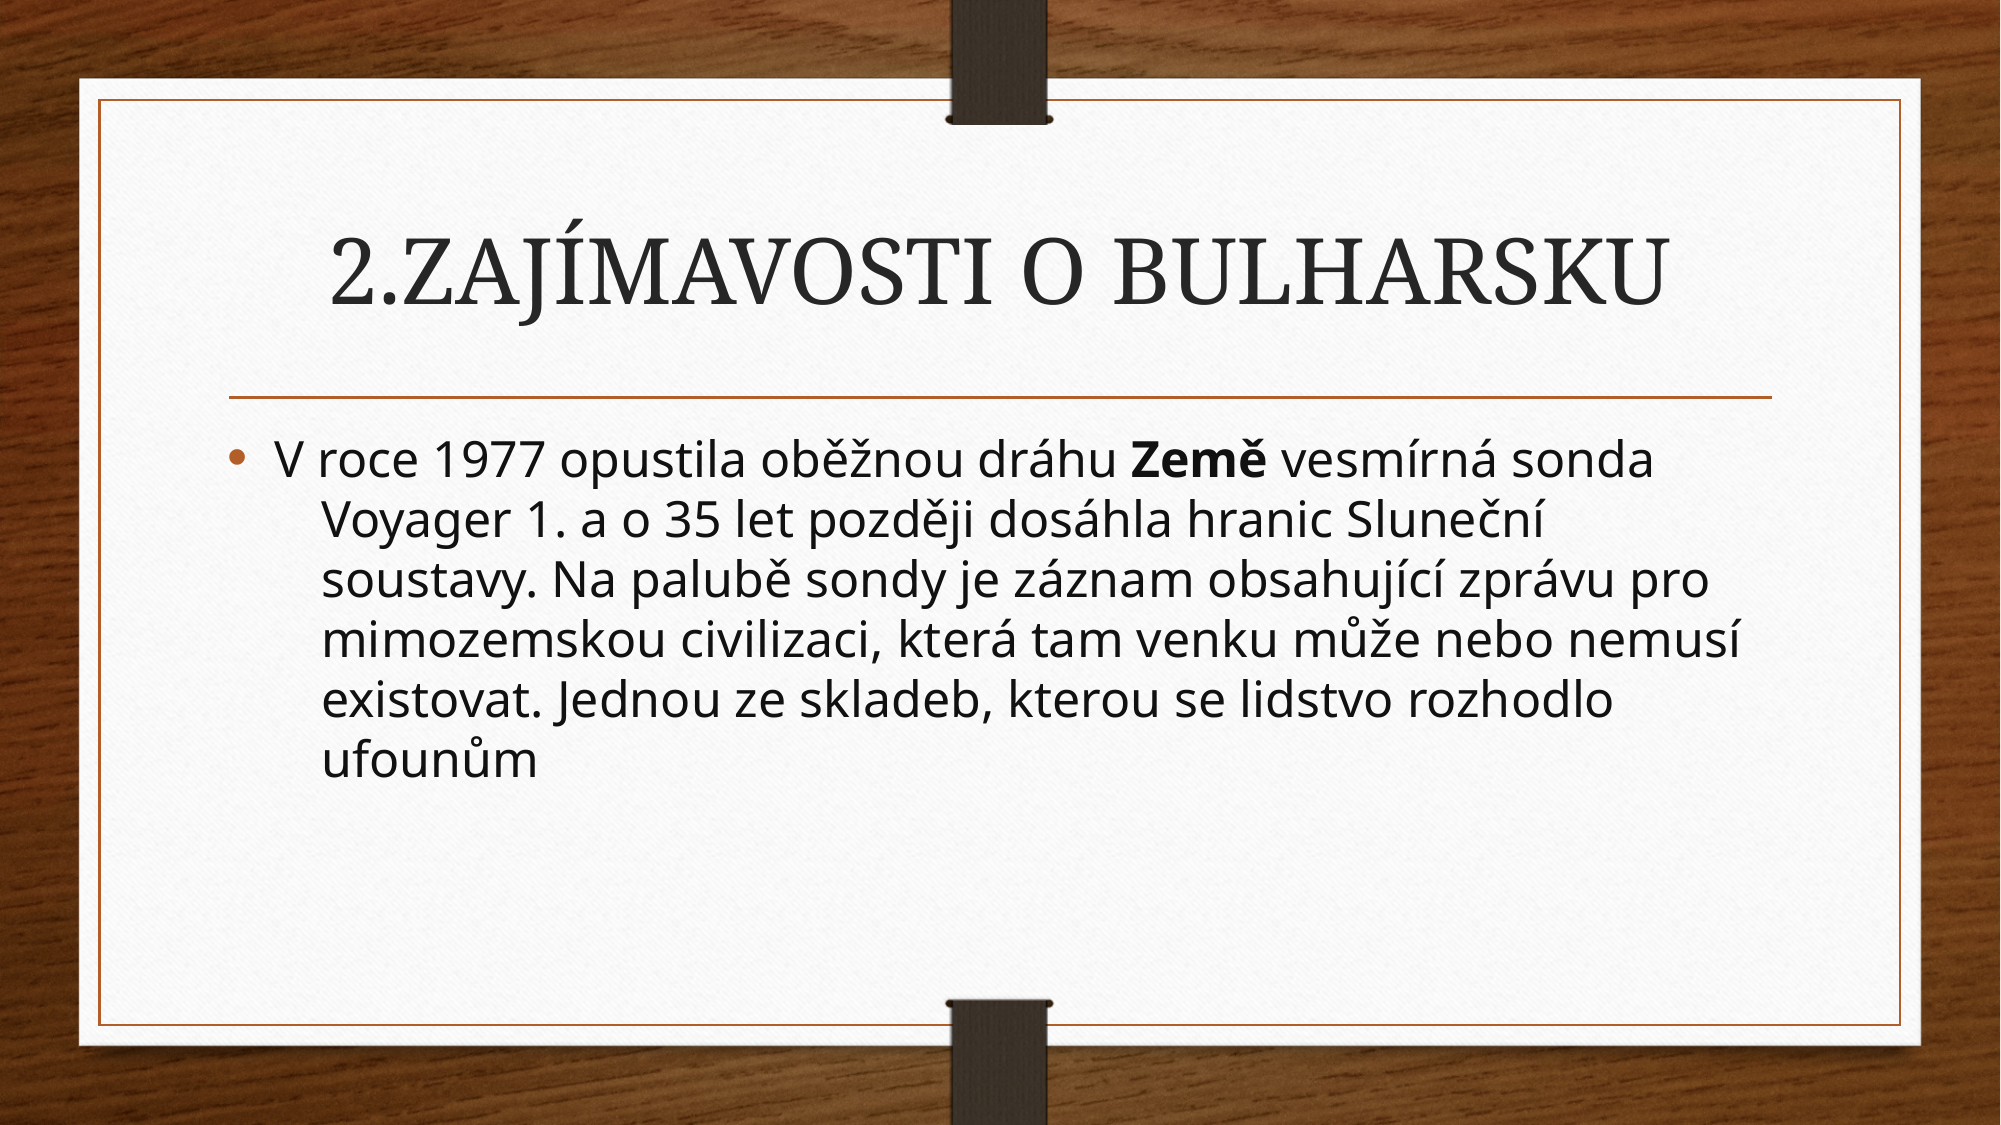

# 2.ZAJÍMAVOSTI O BULHARSKU
V roce 1977 opustila oběžnou dráhu Země vesmírná sonda Voyager 1. a o 35 let později dosáhla hranic Sluneční soustavy. Na palubě sondy je záznam obsahující zprávu pro mimozemskou civilizaci, která tam venku může nebo nemusí existovat. Jednou ze skladeb, kterou se lidstvo rozhodlo ufounům